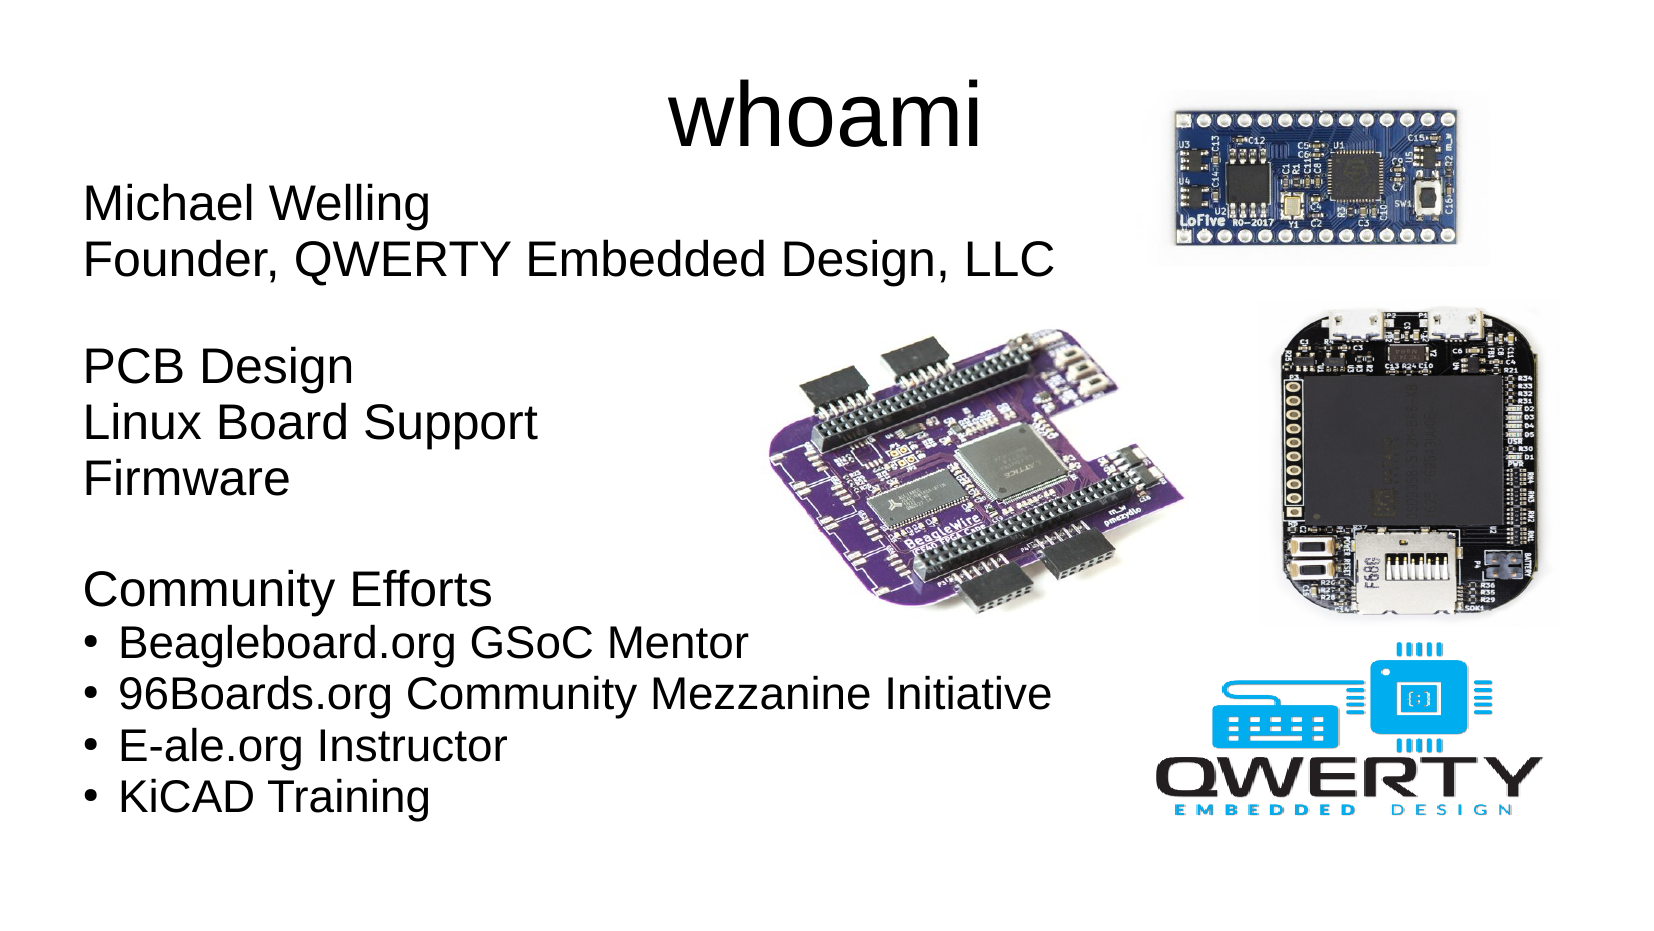

# whoami
Michael Welling
Founder, QWERTY Embedded Design, LLC
PCB Design
Linux Board Support
Firmware
Community Efforts
Beagleboard.org GSoC Mentor
96Boards.org Community Mezzanine Initiative
E-ale.org Instructor
KiCAD Training